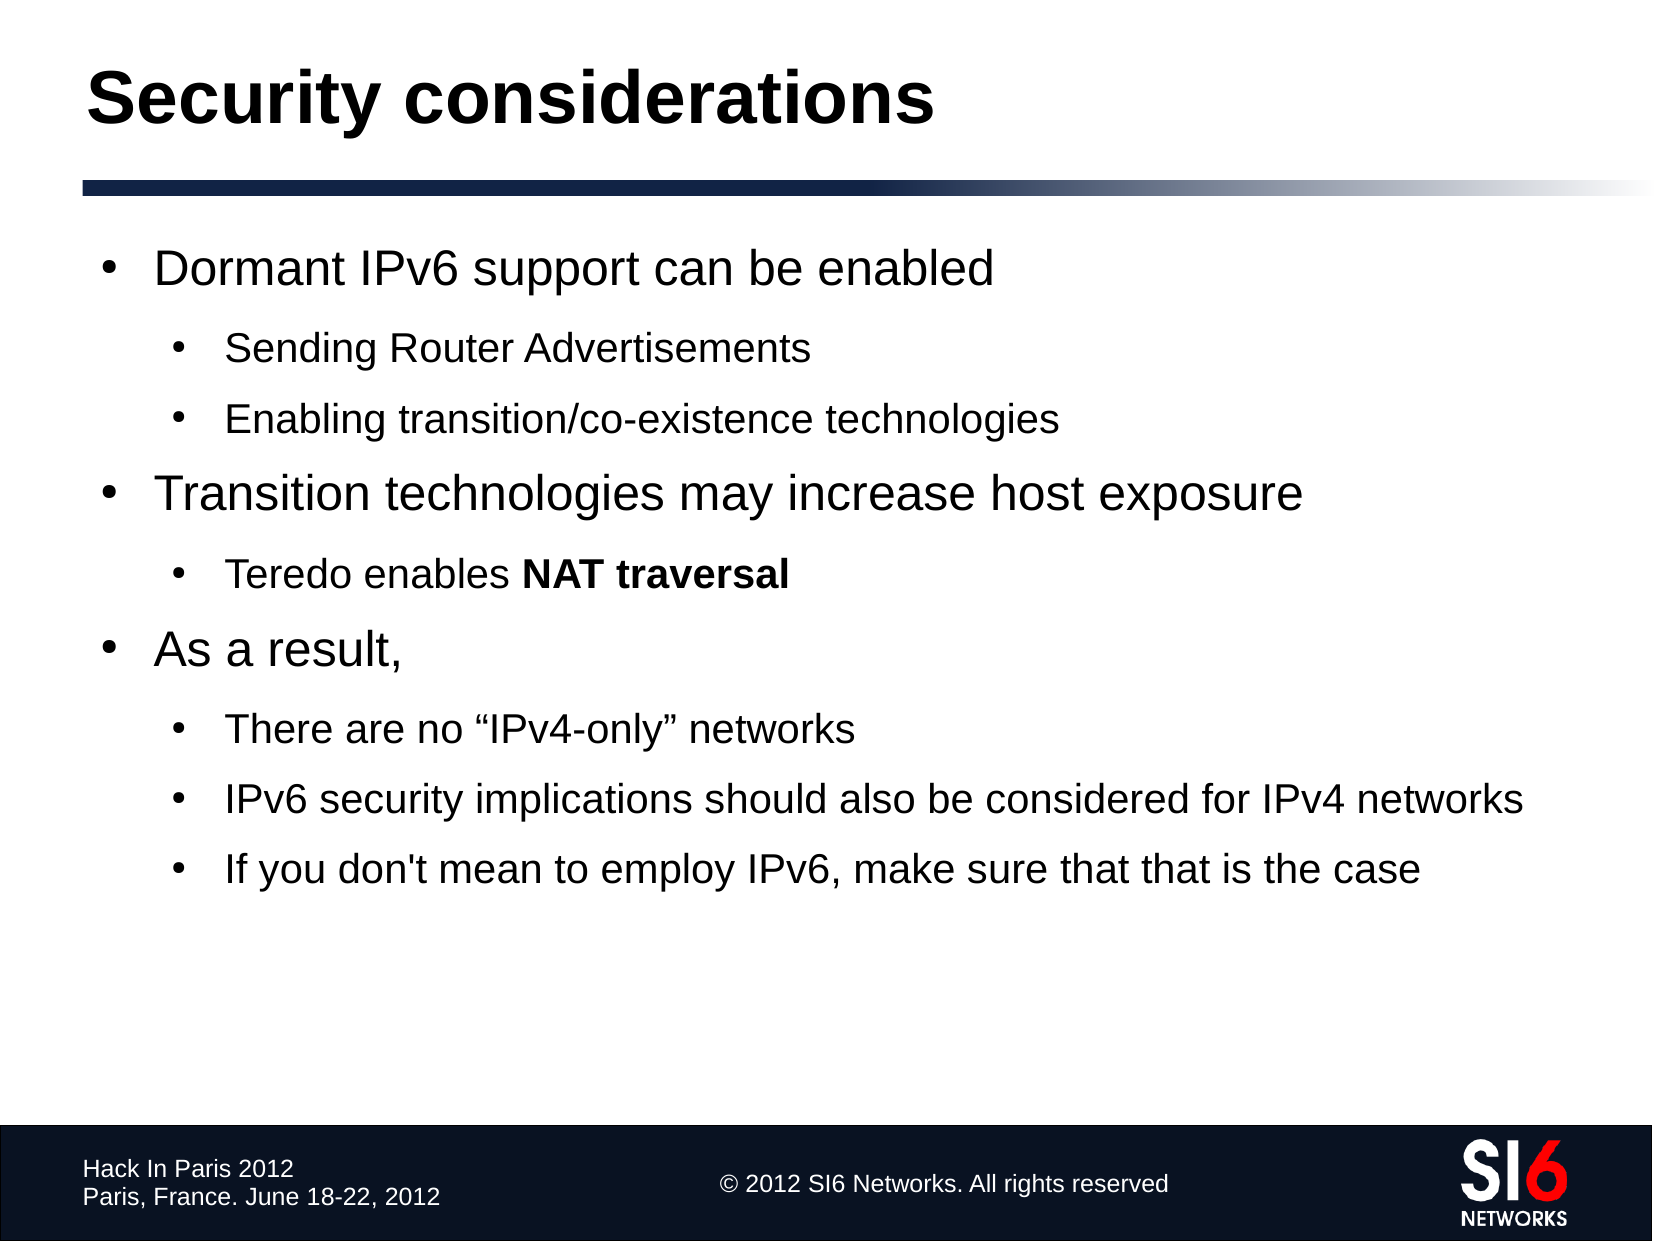

# Security considerations
Dormant IPv6 support can be enabled
Sending Router Advertisements
Enabling transition/co-existence technologies
Transition technologies may increase host exposure
Teredo enables NAT traversal
As a result,
There are no “IPv4-only” networks
IPv6 security implications should also be considered for IPv4 networks
If you don't mean to employ IPv6, make sure that that is the case
Congreso de Seguridad en Computo 2011